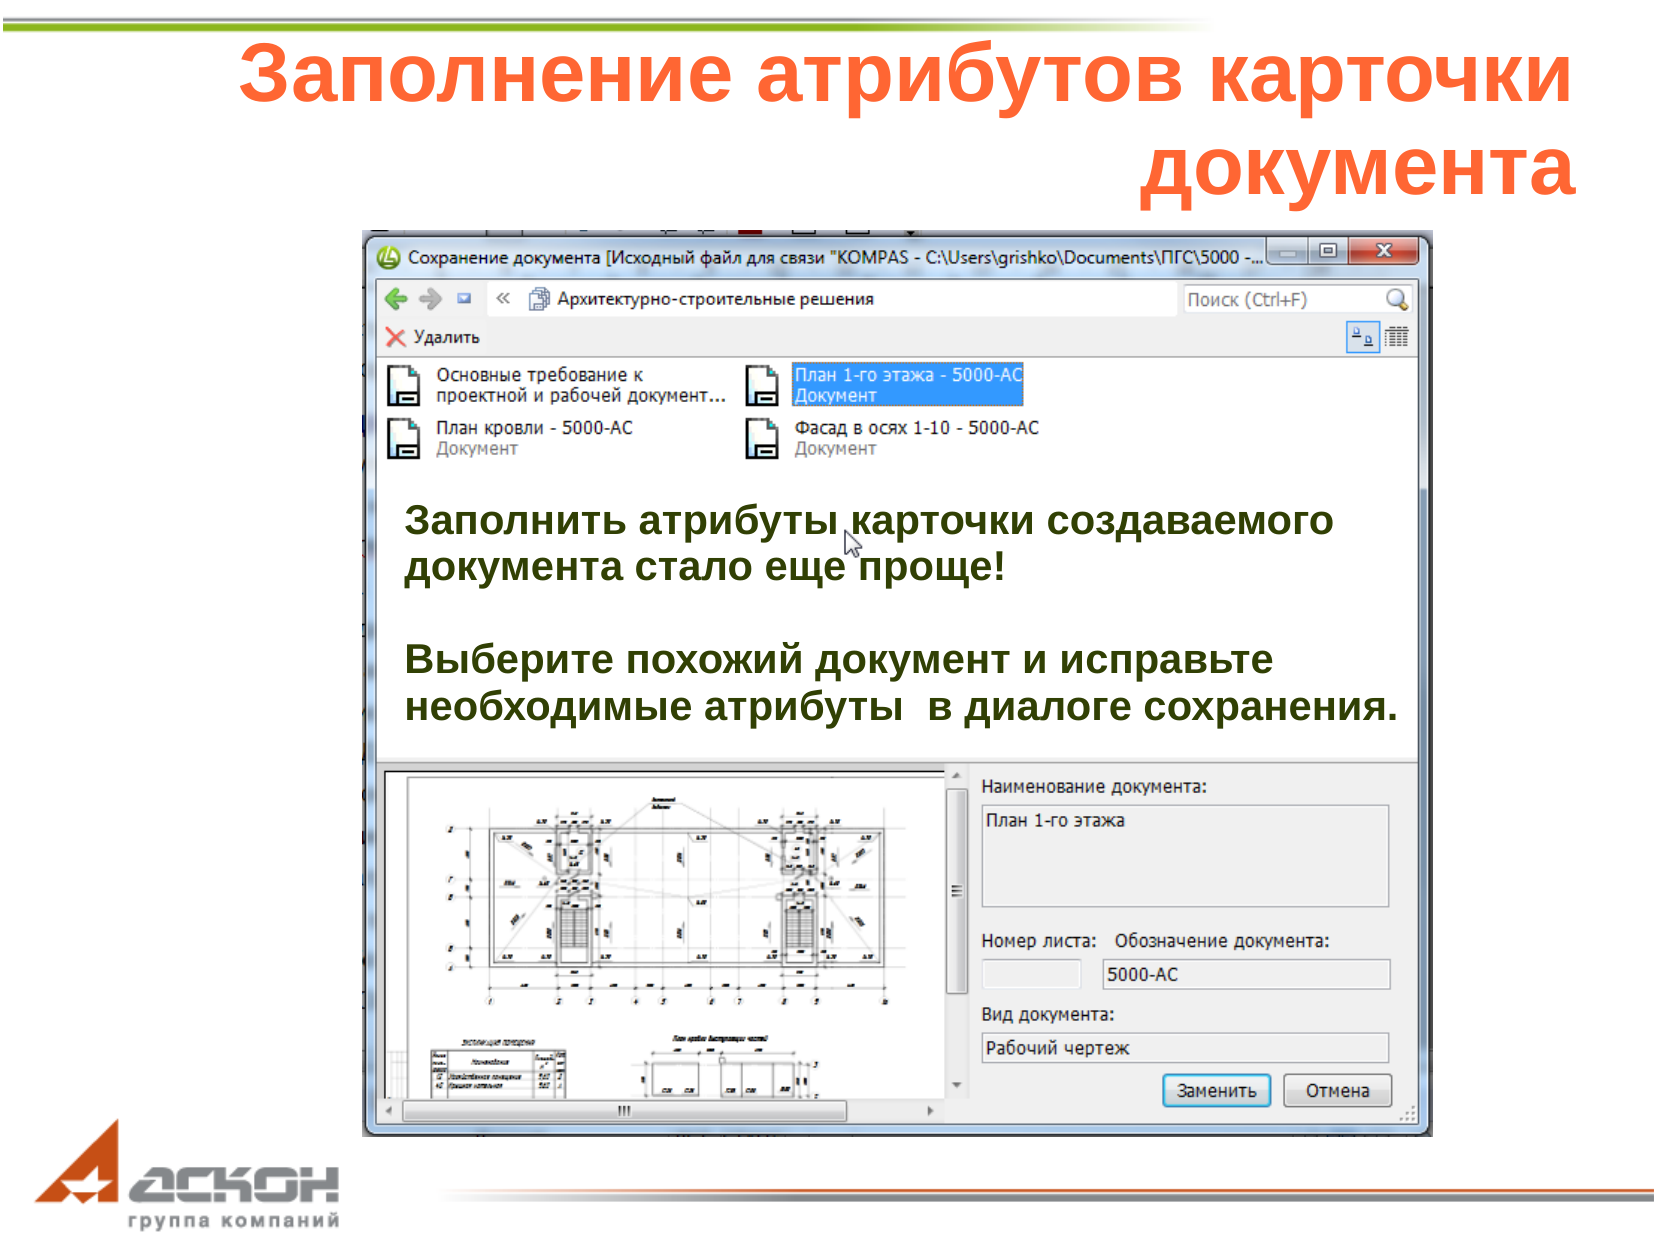

# Заполнение атрибутов карточки документа
Заполнить атрибуты карточки создаваемого
документа стало еще проще!
Выберите похожий документ и исправьте
необходимые атрибуты в диалоге сохранения.